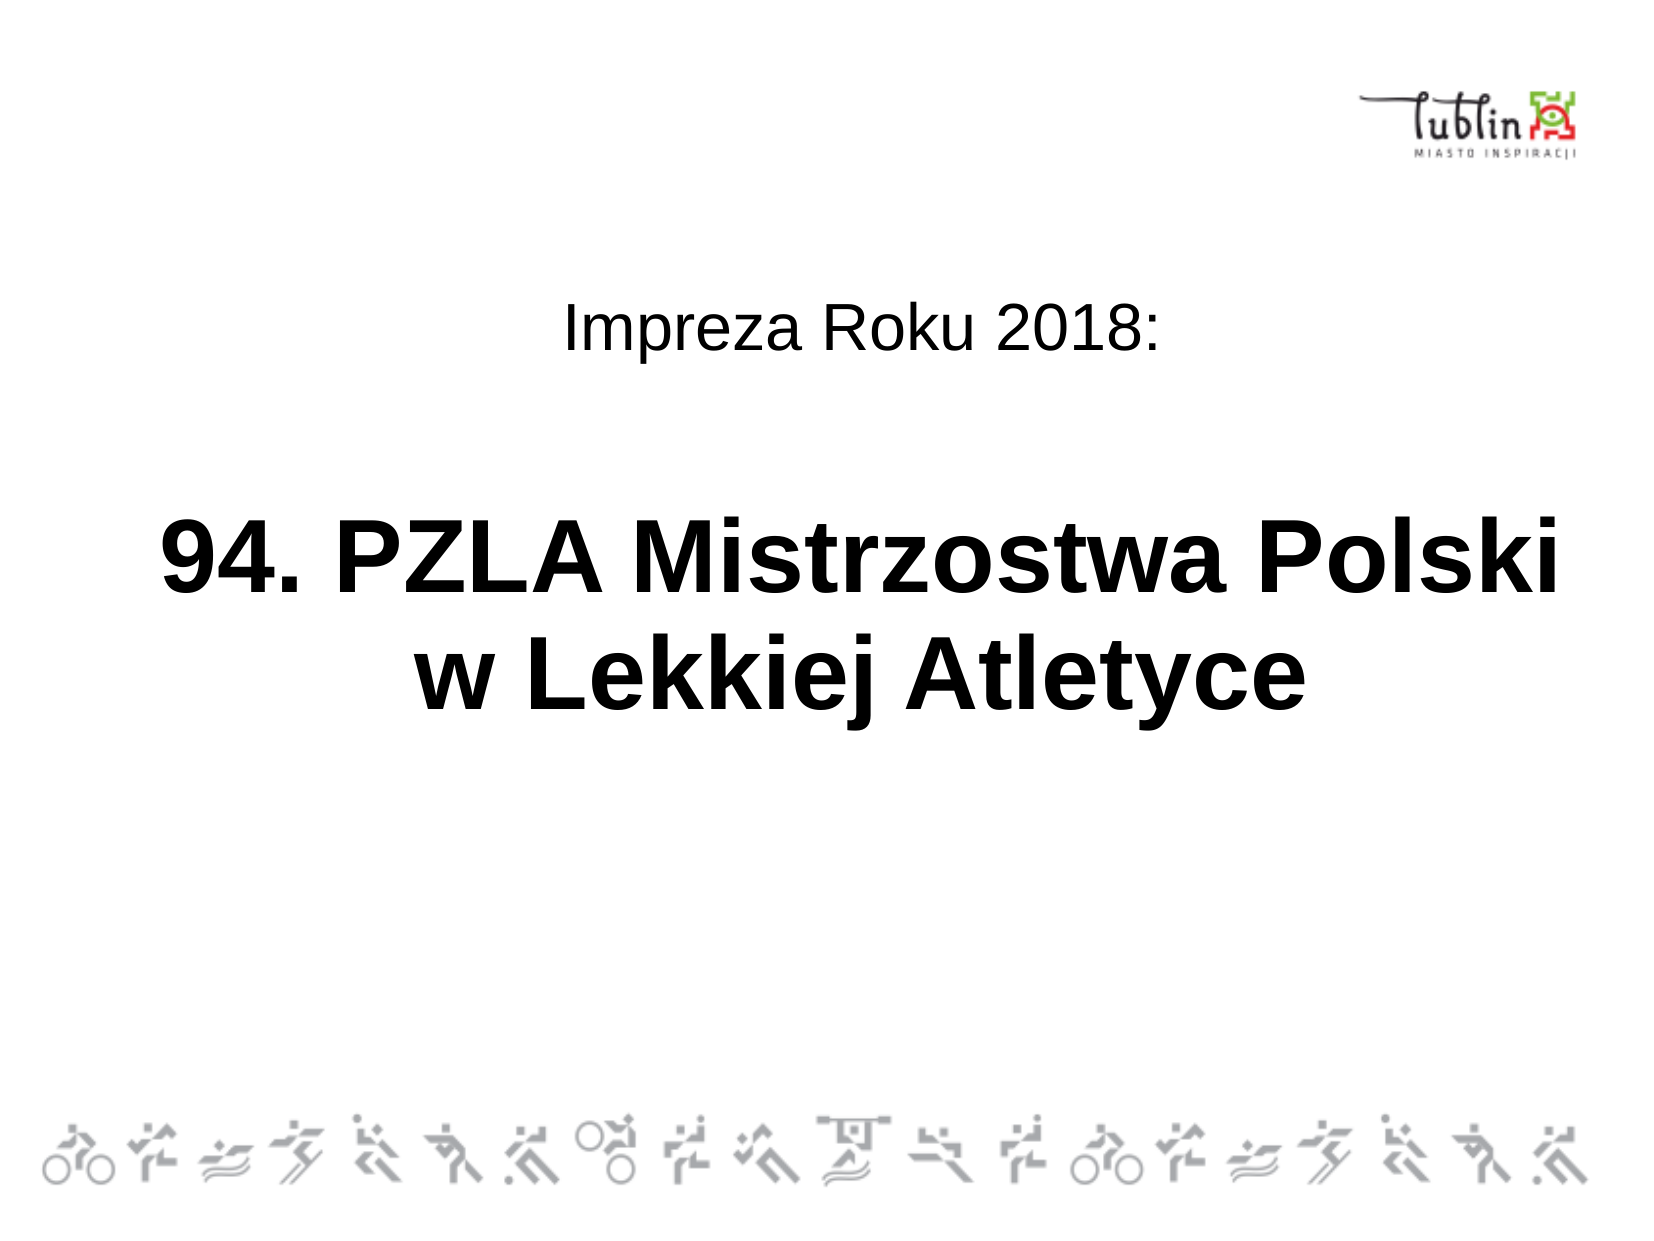

# Impreza Roku 2018:
94. PZLA Mistrzostwa Polski w Lekkiej Atletyce